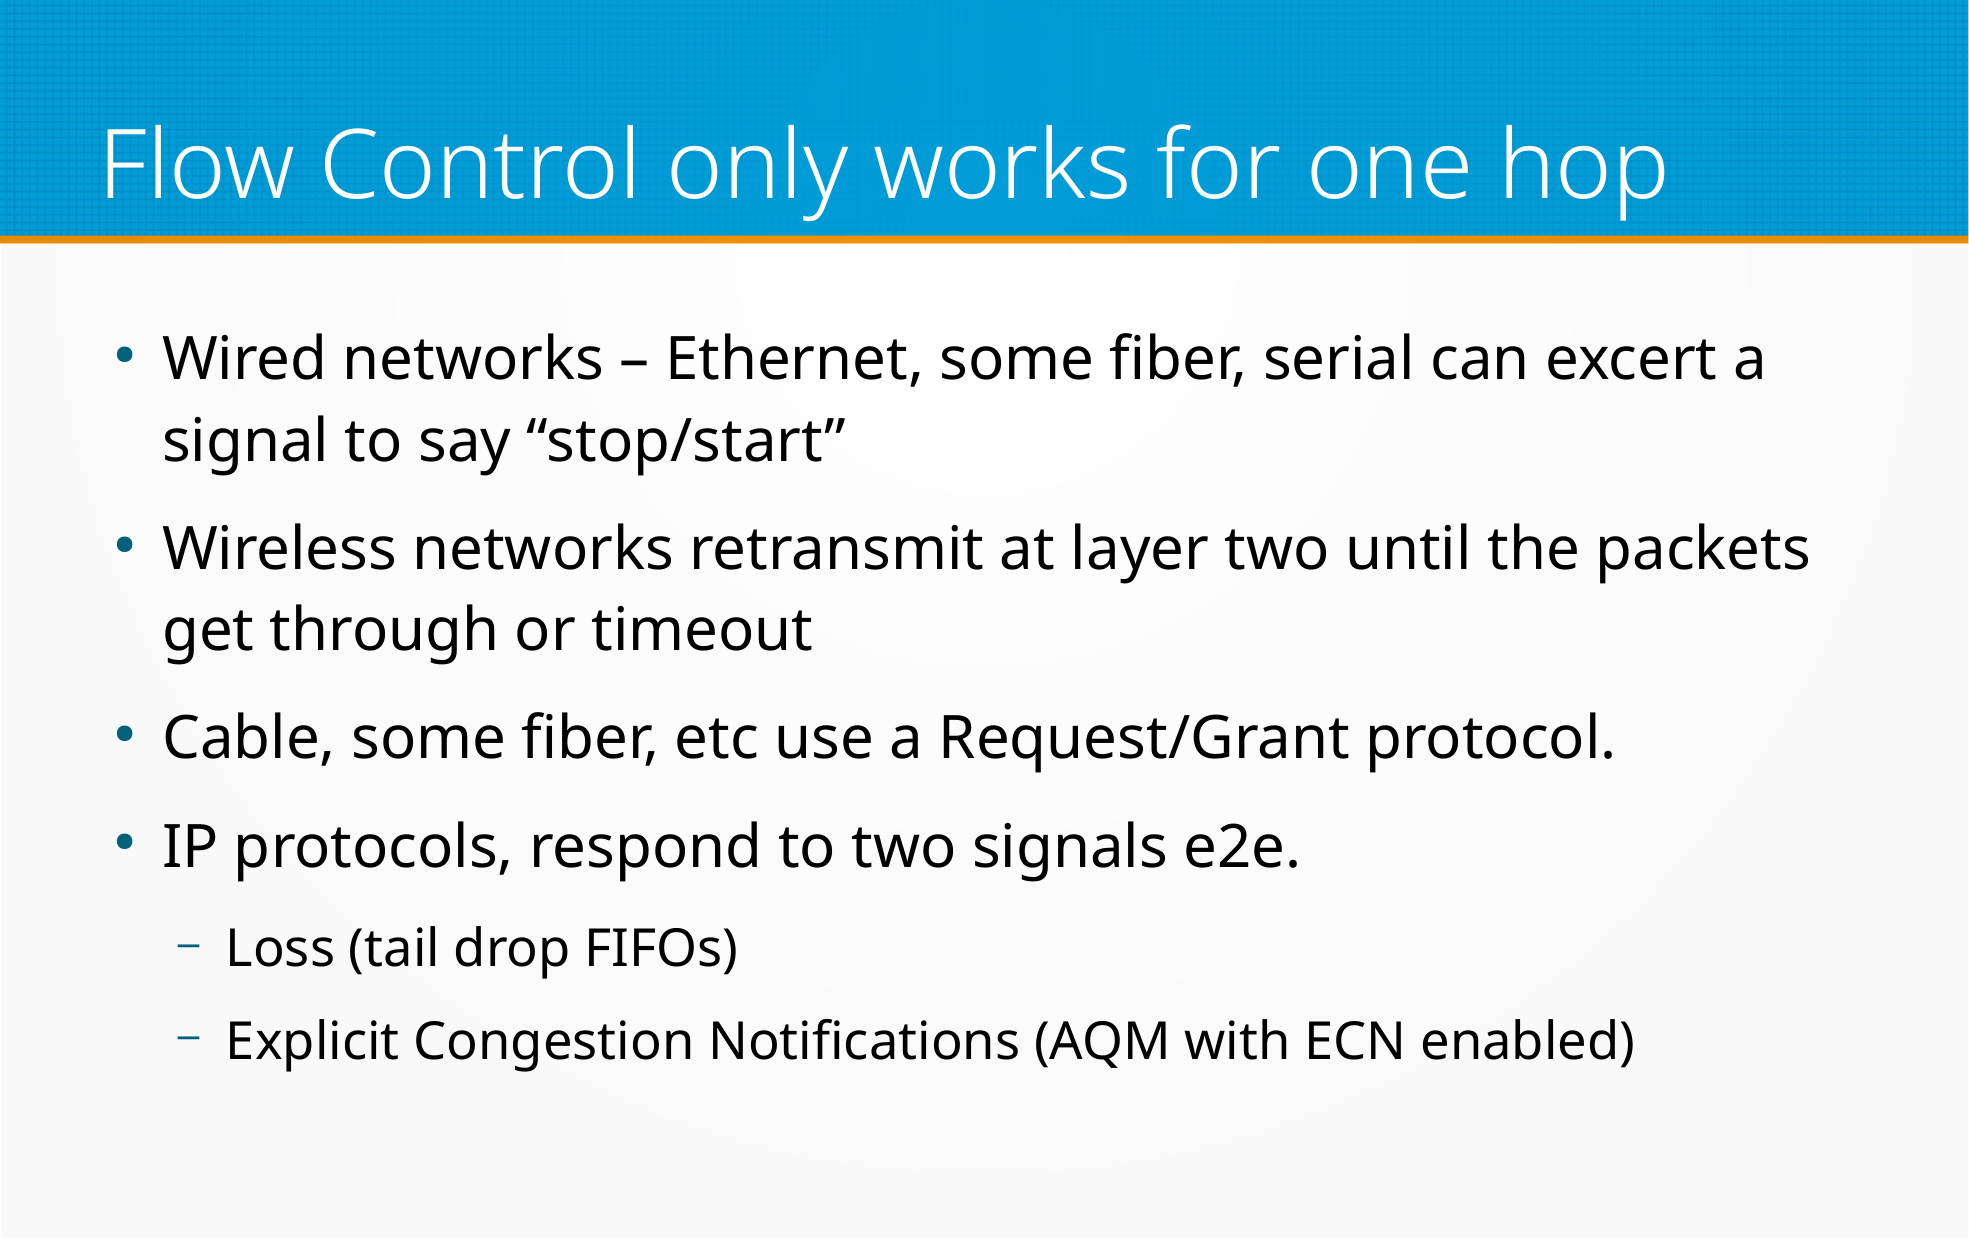

# Flow Control only works for one hop
Wired networks – Ethernet, some fiber, serial can excert a signal to say “stop/start”
Wireless networks retransmit at layer two until the packets get through or timeout
Cable, some fiber, etc use a Request/Grant protocol.
IP protocols, respond to two signals e2e.
Loss (tail drop FIFOs)
Explicit Congestion Notifications (AQM with ECN enabled)